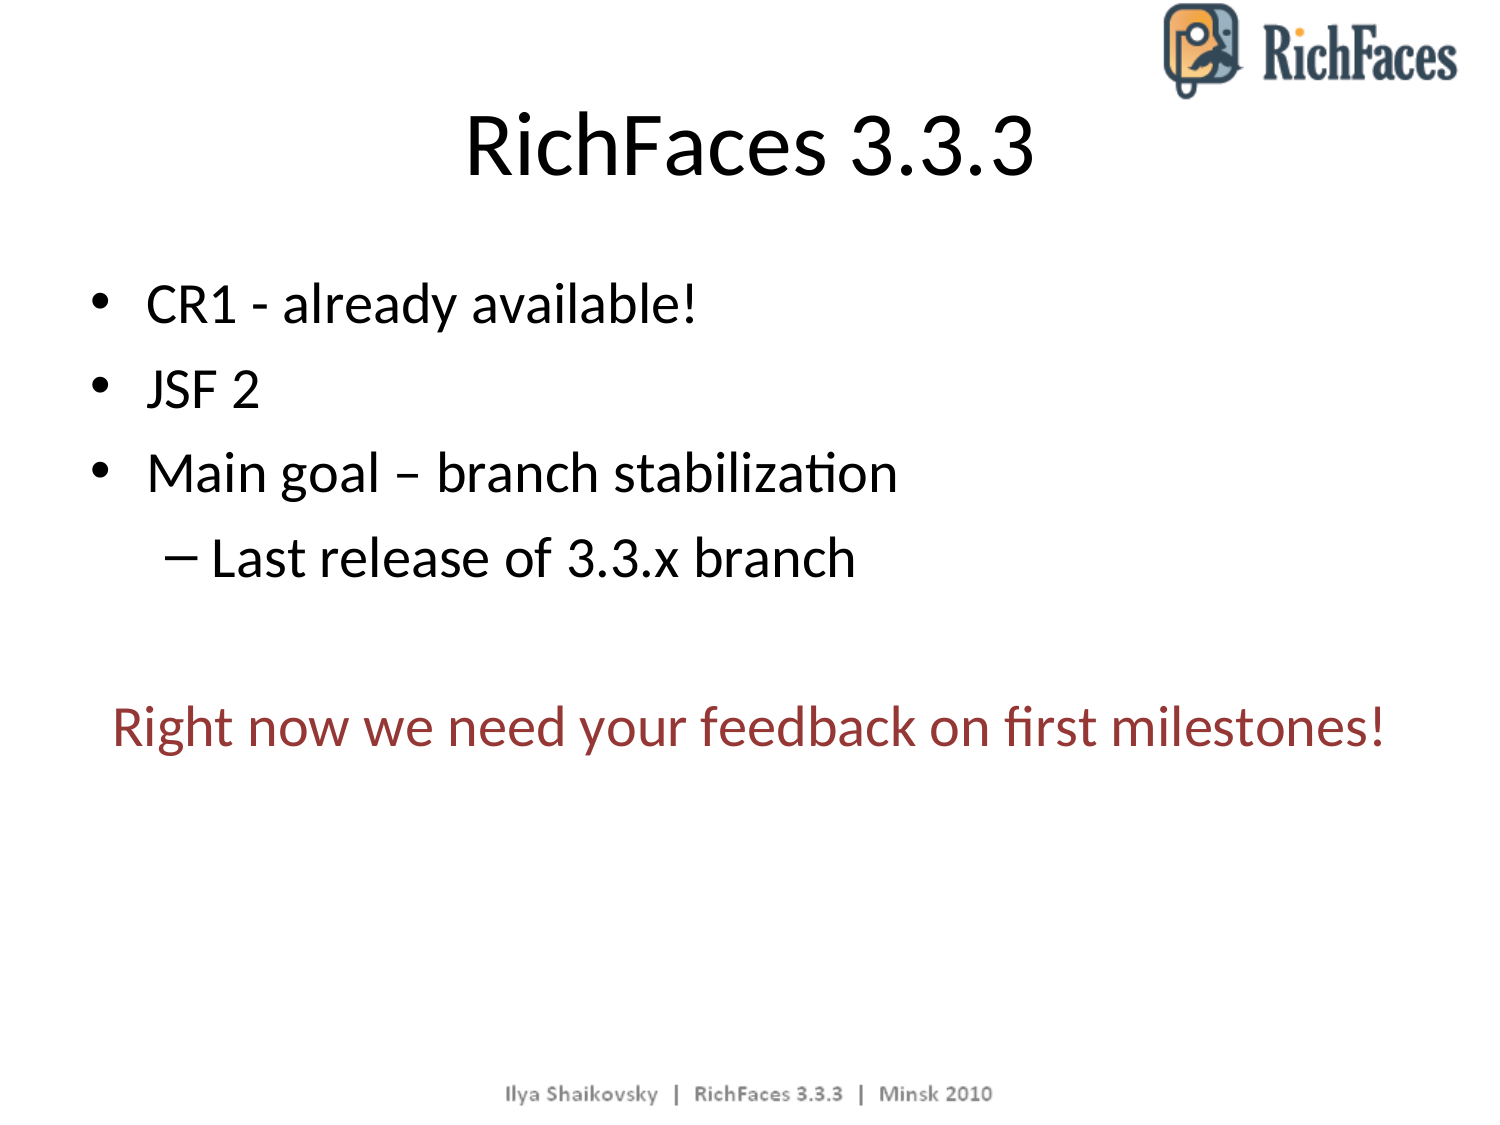

# RichFaces 3.3.3
CR1 - already available!
JSF 2
Main goal – branch stabilization
Last release of 3.3.x branch
Right now we need your feedback on first milestones!